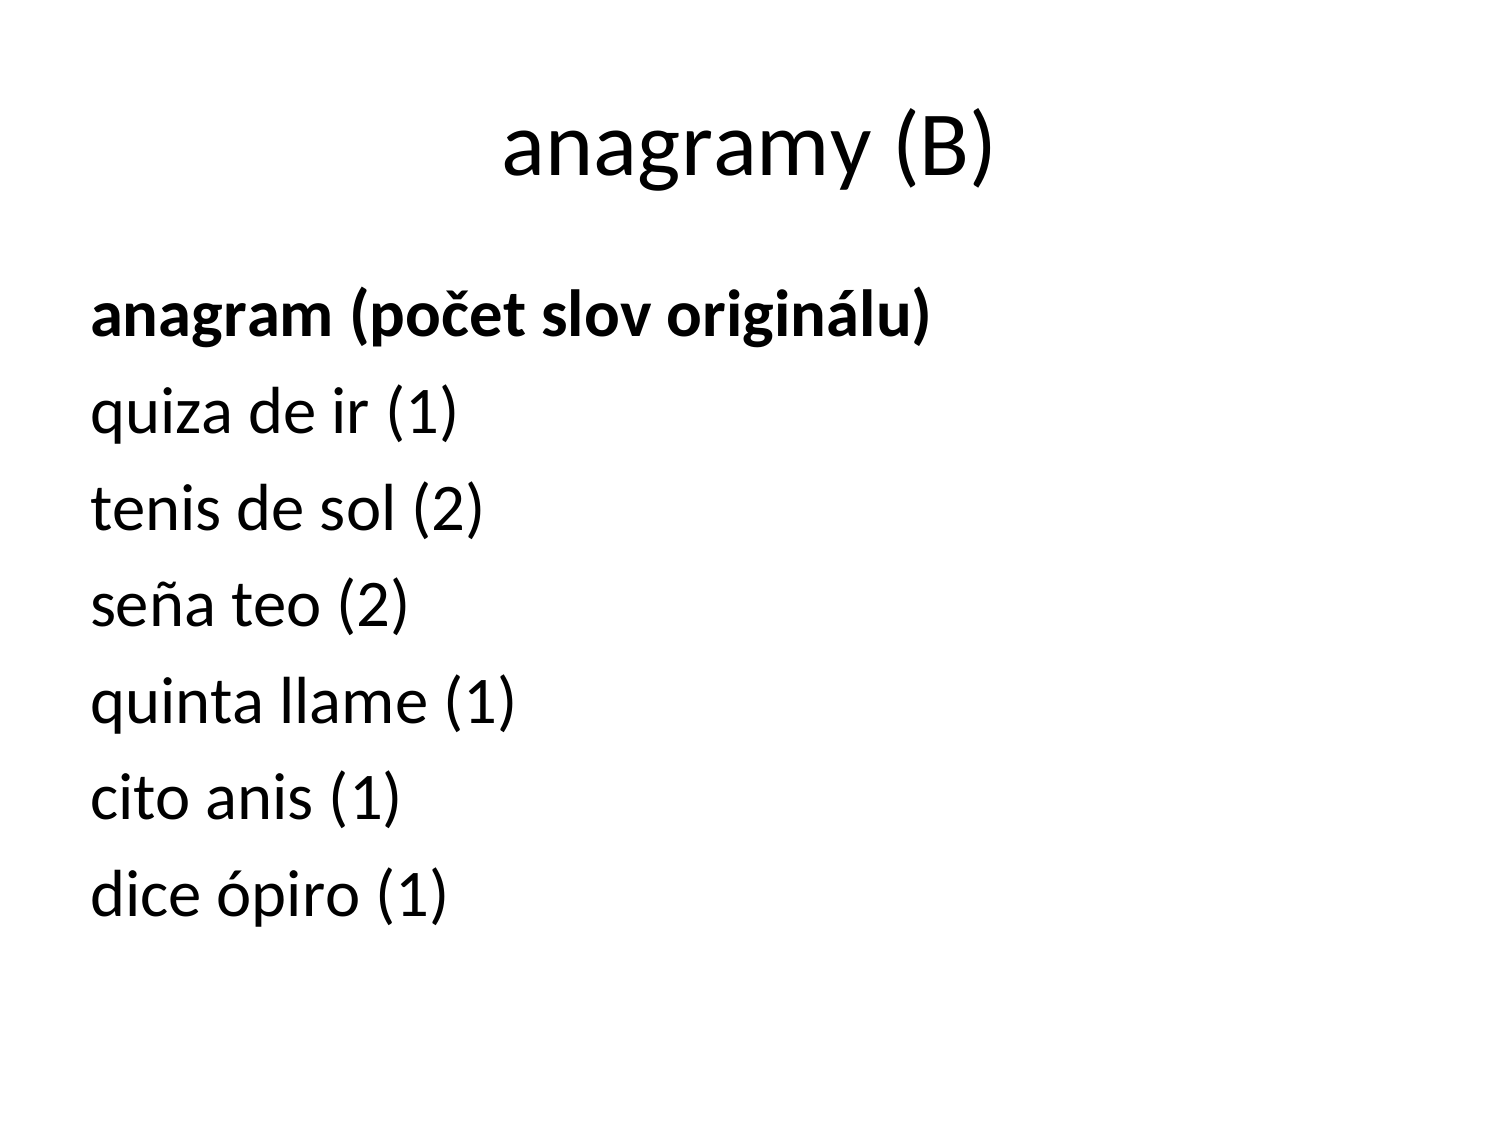

# anagramy (B)
anagram (počet slov originálu)
quiza de ir (1)
tenis de sol (2)
seña teo (2)
quinta llame (1)
cito anis (1)
dice ópiro (1)